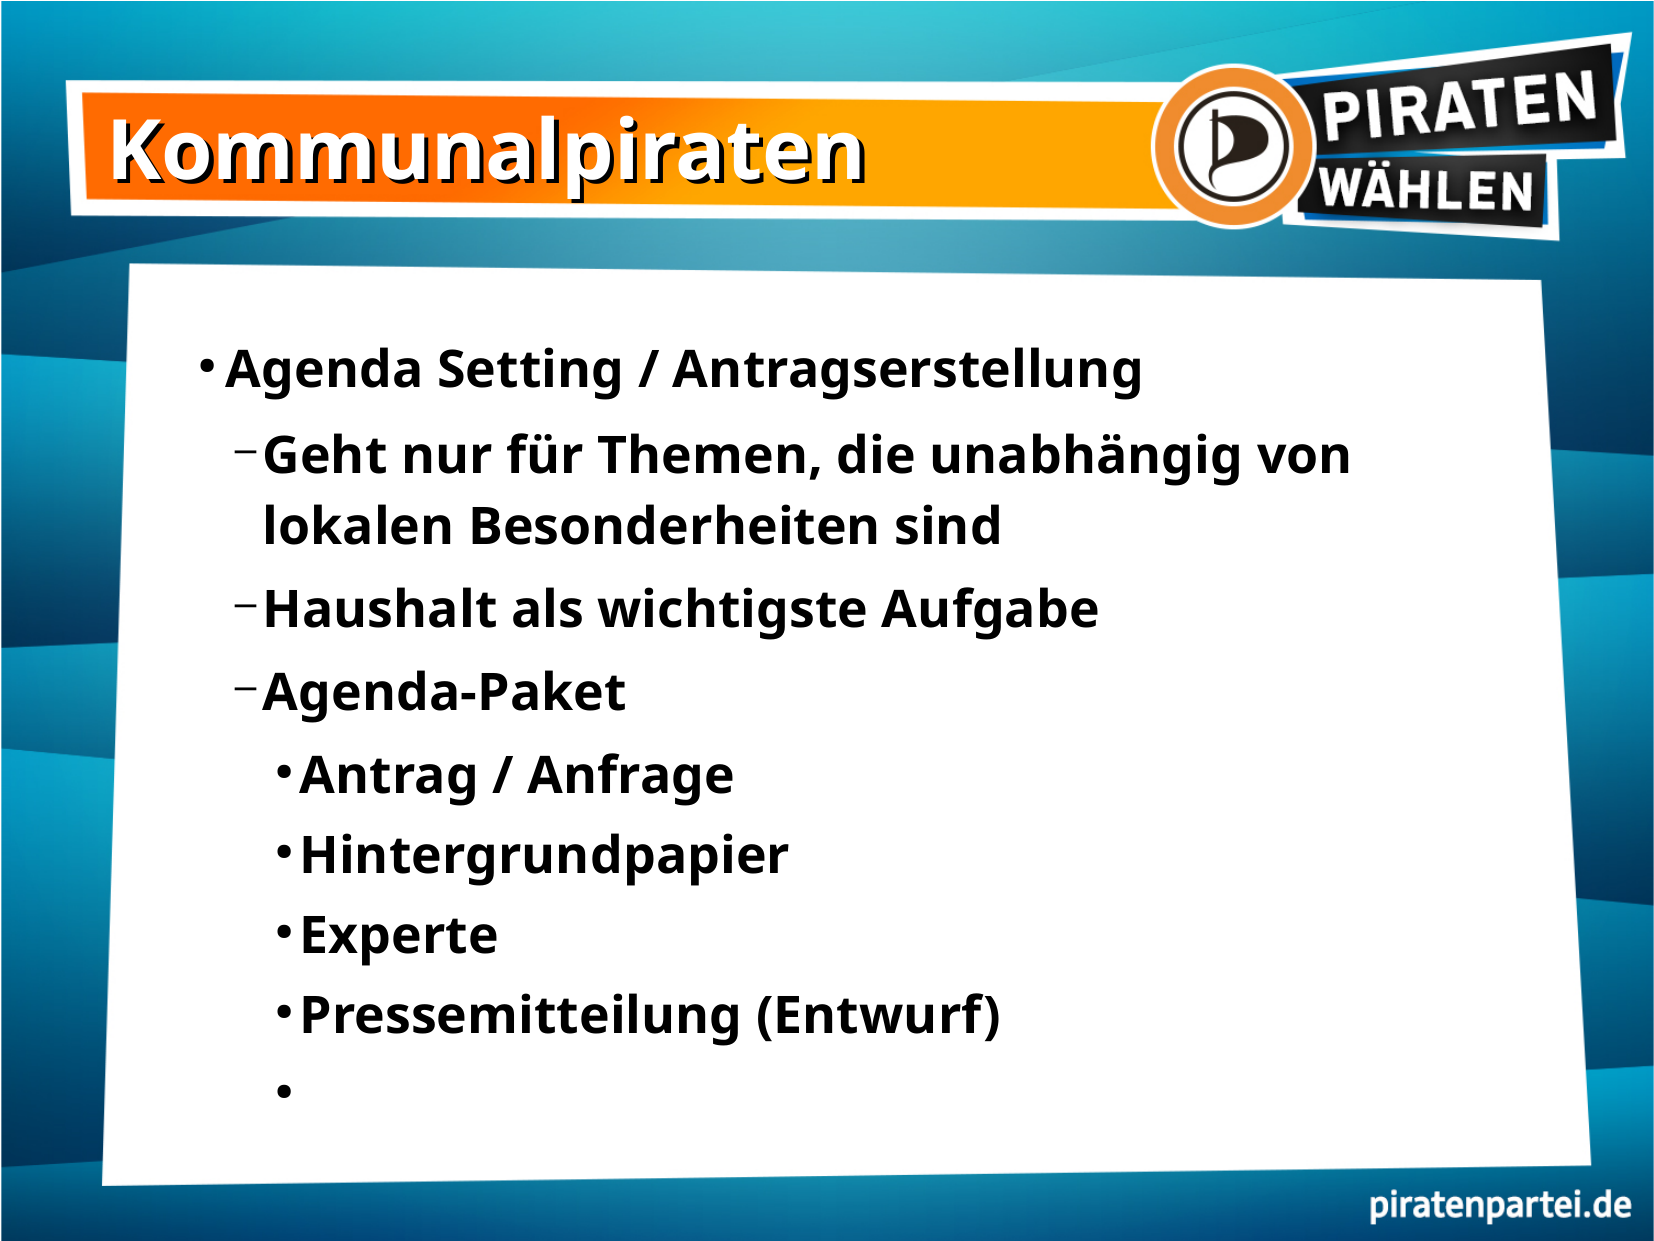

# Kommunalpiraten
Agenda Setting / Antragserstellung
Geht nur für Themen, die unabhängig von lokalen Besonderheiten sind
Haushalt als wichtigste Aufgabe
Agenda-Paket
Antrag / Anfrage
Hintergrundpapier
Experte
Pressemitteilung (Entwurf)